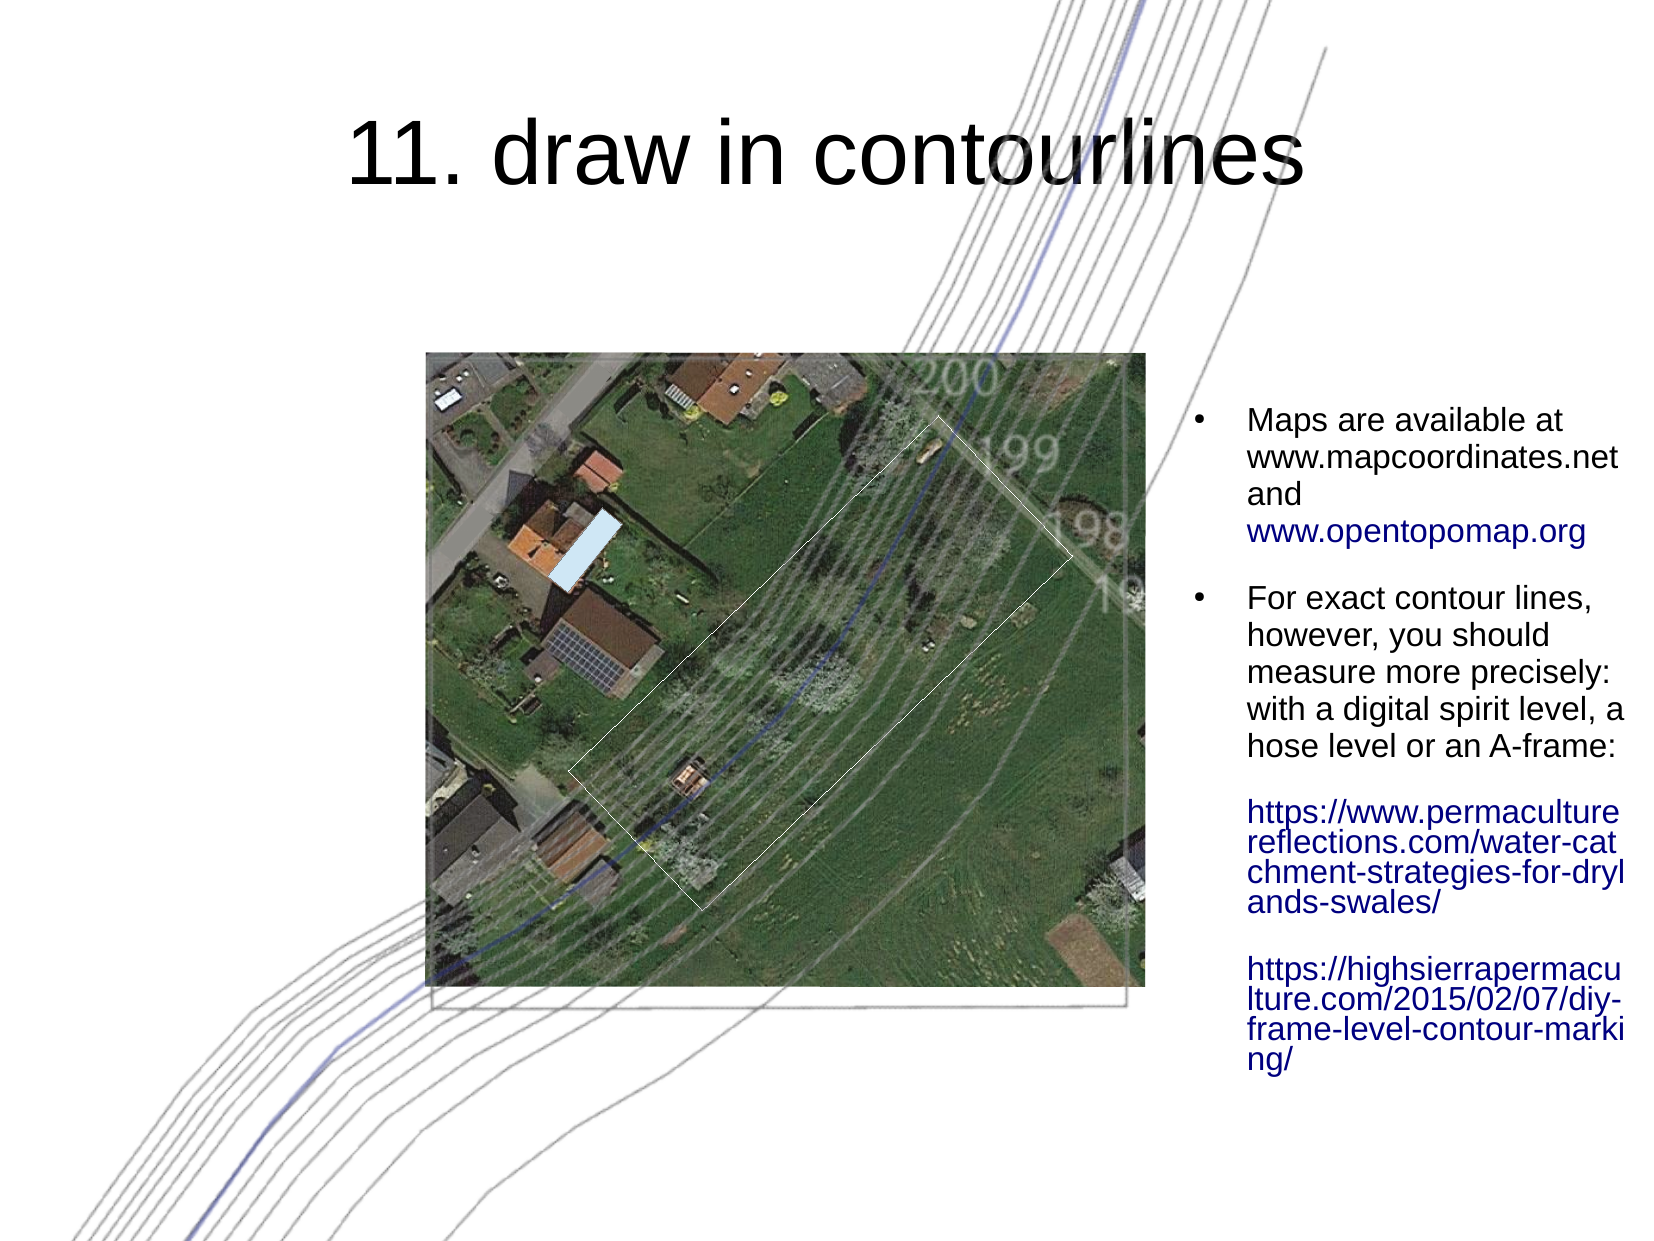

# 11. draw in contourlines
Maps are available at www.mapcoordinates.net and www.opentopomap.org
For exact contour lines, however, you should measure more precisely: with a digital spirit level, a hose level or an A-frame:
https://www.permaculturereflections.com/water-catchment-strategies-for-drylands-swales/
https://highsierrapermaculture.com/2015/02/07/diy-frame-level-contour-marking/